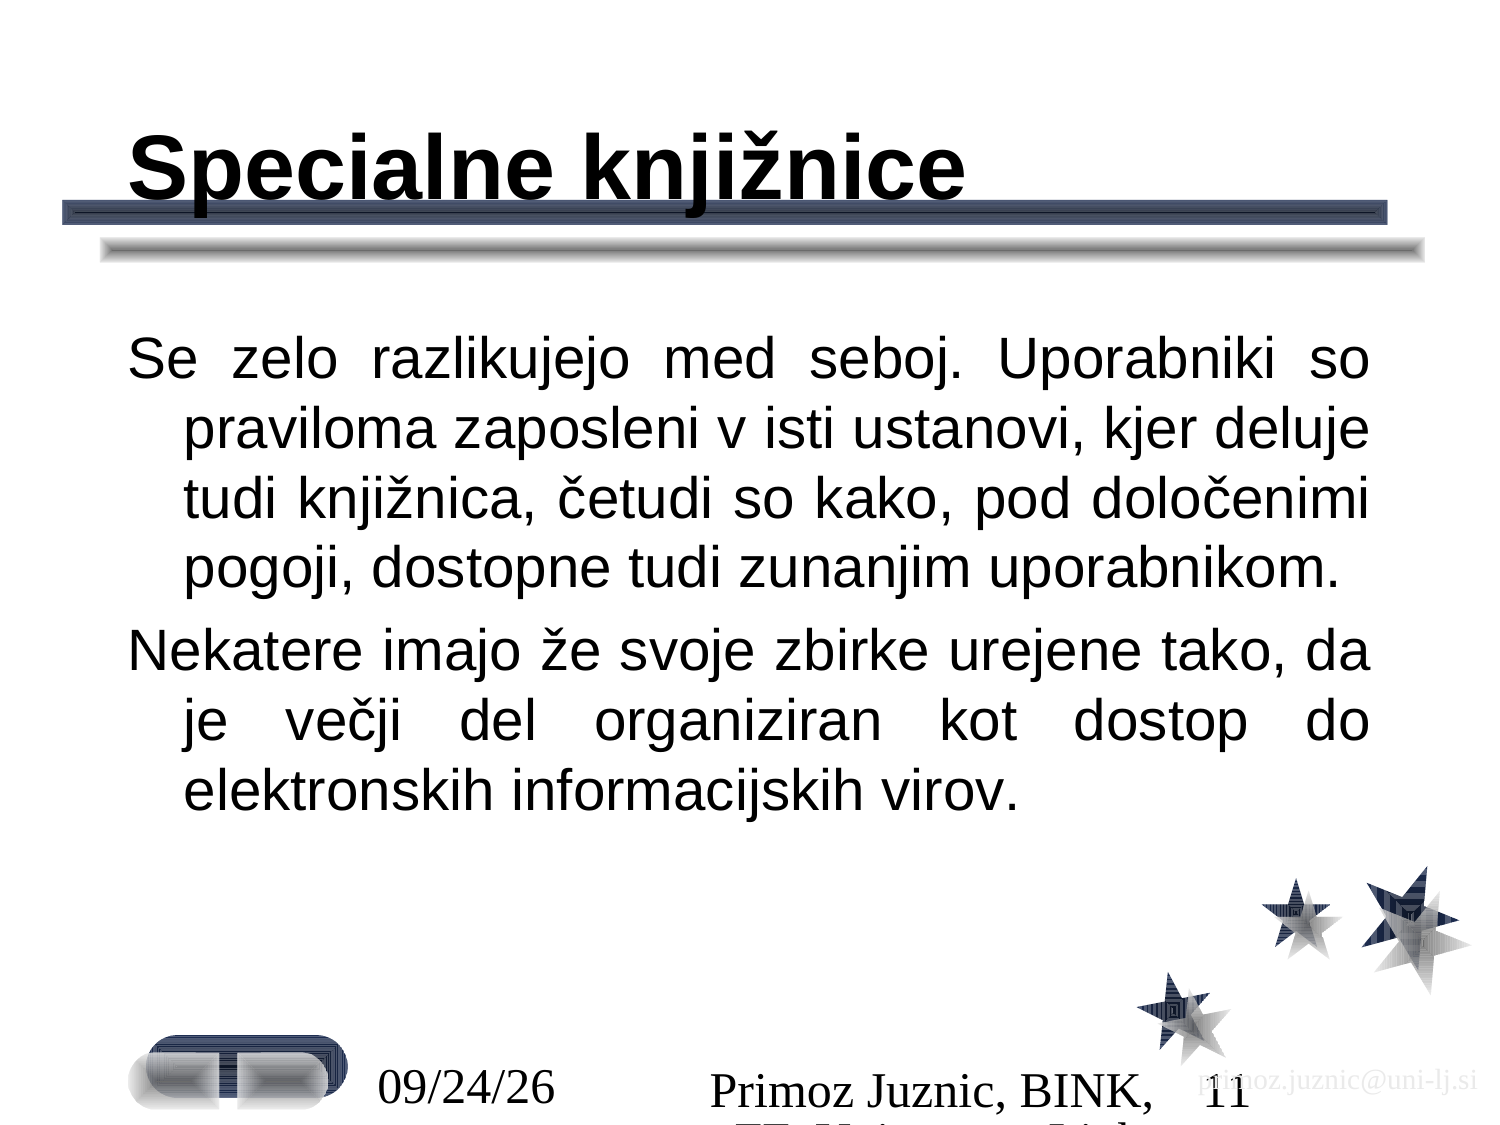

# Specialne knjižnice
Se zelo razlikujejo med seboj. Uporabniki so praviloma zaposleni v isti ustanovi, kjer deluje tudi knjižnica, četudi so kako, pod določenimi pogoji, dostopne tudi zunanjim uporabnikom.
Nekatere imajo že svoje zbirke urejene tako, da je večji del organiziran kot dostop do elektronskih informacijskih virov.
Primoz Juznic, BINK, FF, Univerza v Ljubljani
11